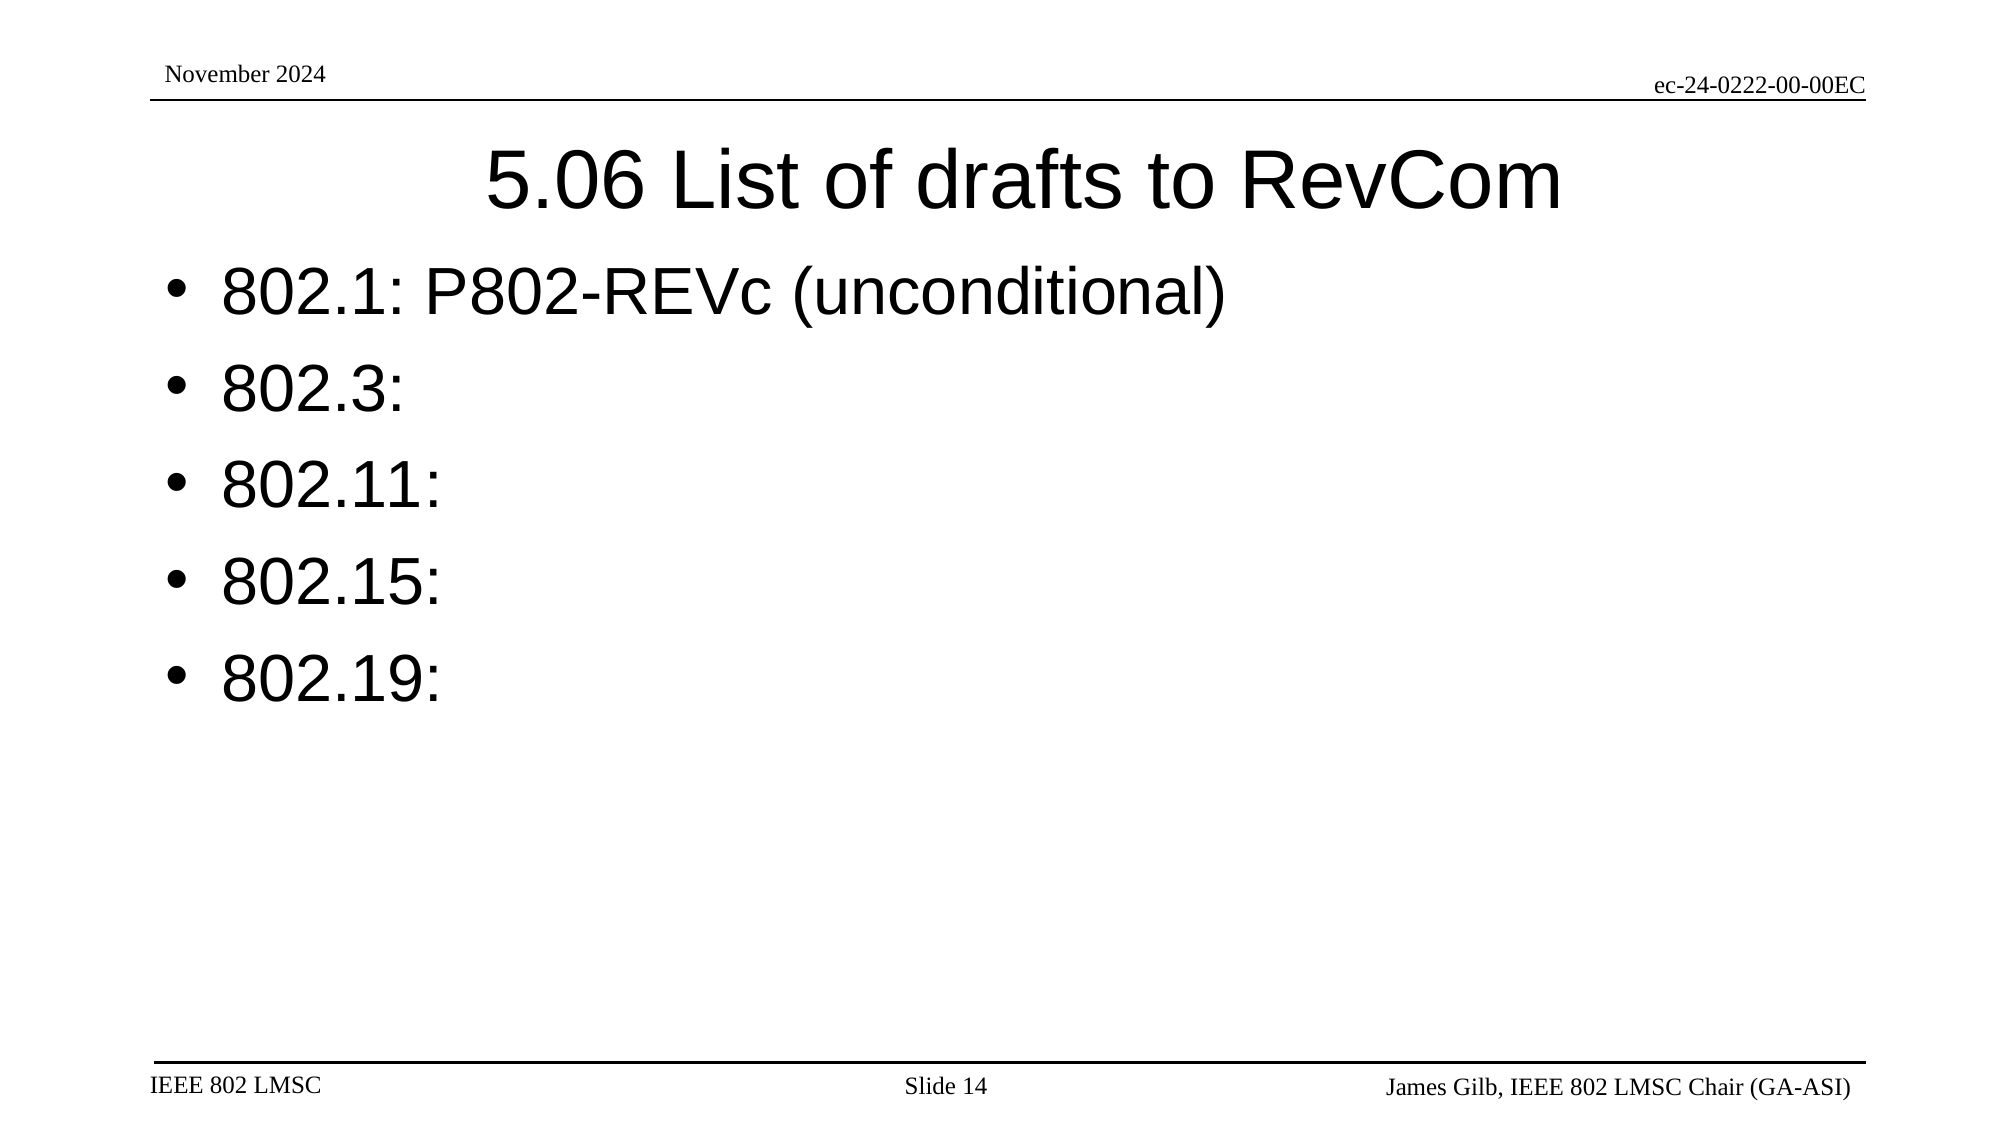

# 5.06 List of drafts to RevCom
802.1: P802-REVc (unconditional)
802.3:
802.11:
802.15:
802.19:
14